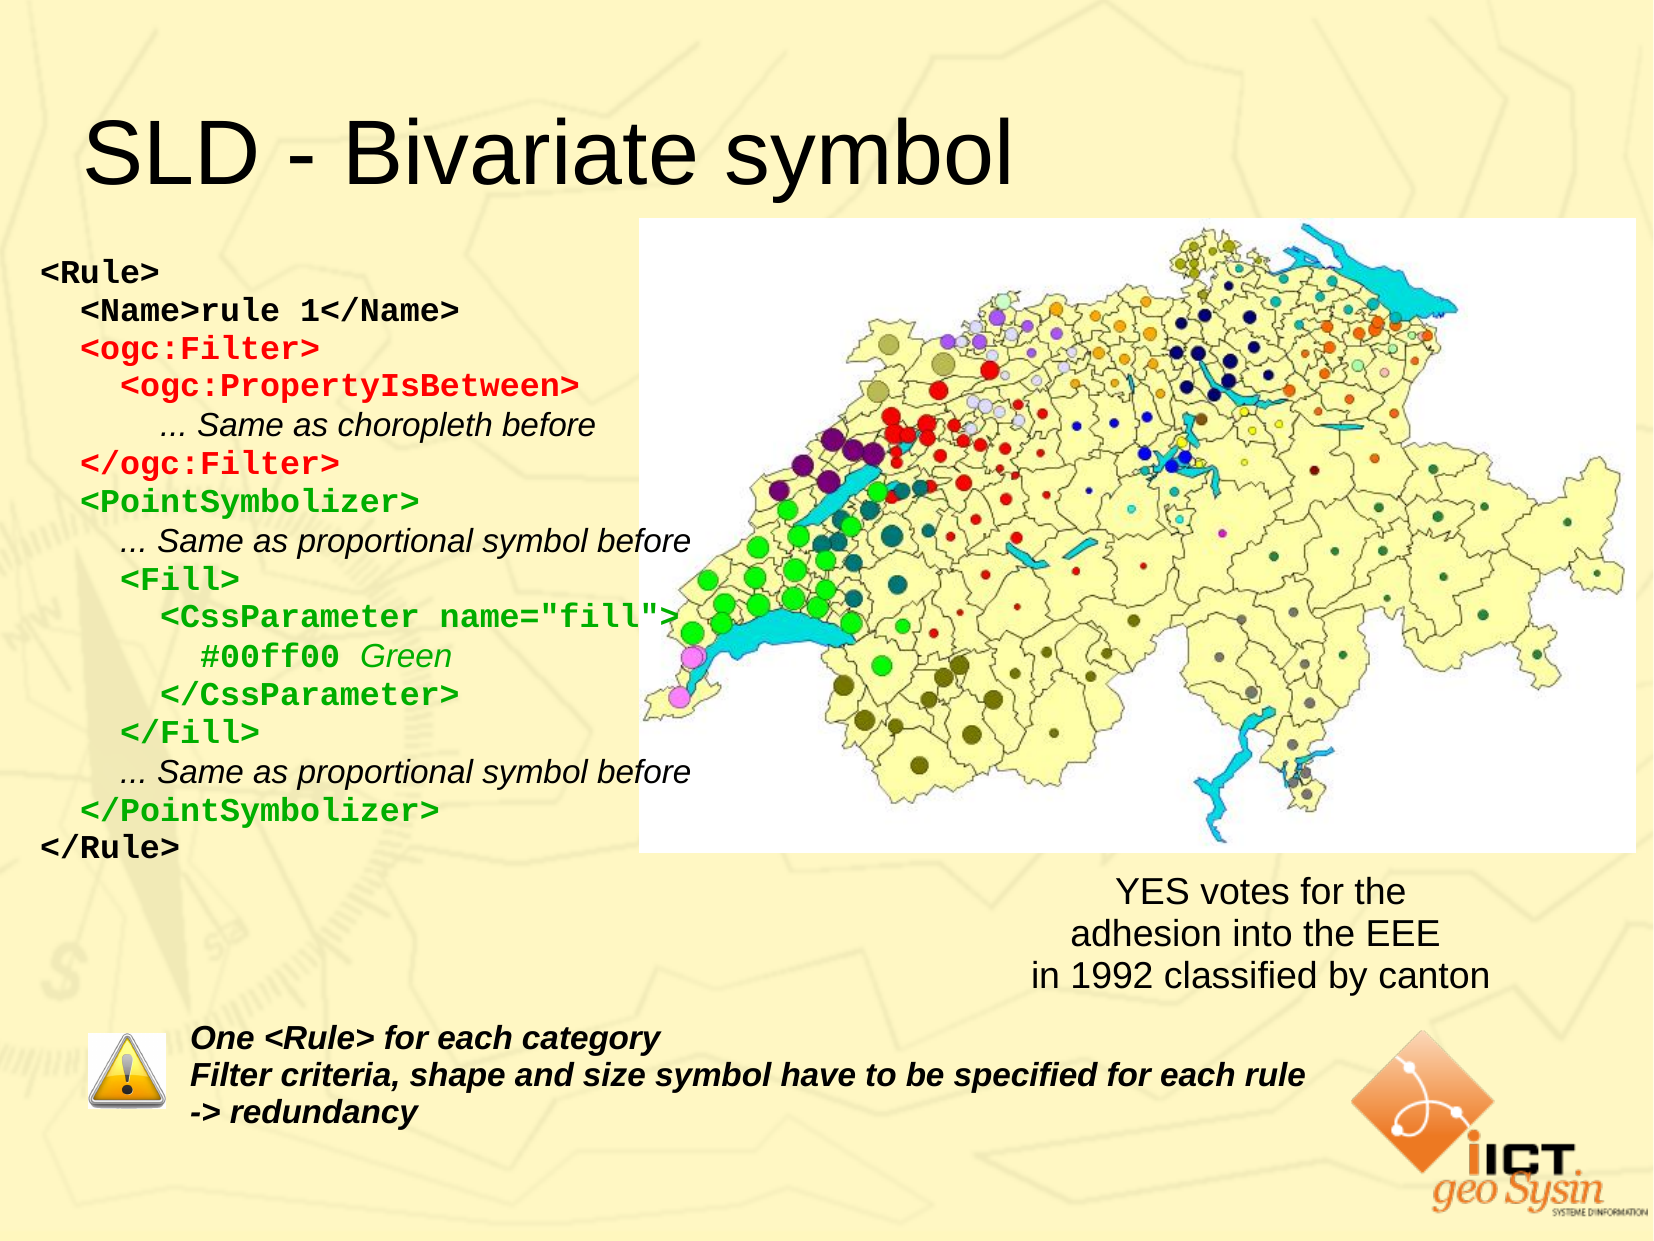

# SLD - Bivariate symbol
<Rule>
 <Name>rule 1</Name>
 <ogc:Filter>
 <ogc:PropertyIsBetween>
 ... Same as choropleth before
 </ogc:Filter>
 <PointSymbolizer>
 ... Same as proportional symbol before
 <Fill>
 <CssParameter name="fill">
 #00ff00 Green
 </CssParameter>
 </Fill>
 ... Same as proportional symbol before
 </PointSymbolizer>
</Rule>
 		One <Rule> for each category
 		Filter criteria, shape and size symbol have to be specified for each rule
 		-> redundancy
YES votes for the
adhesion into the EEE
in 1992 classified by canton